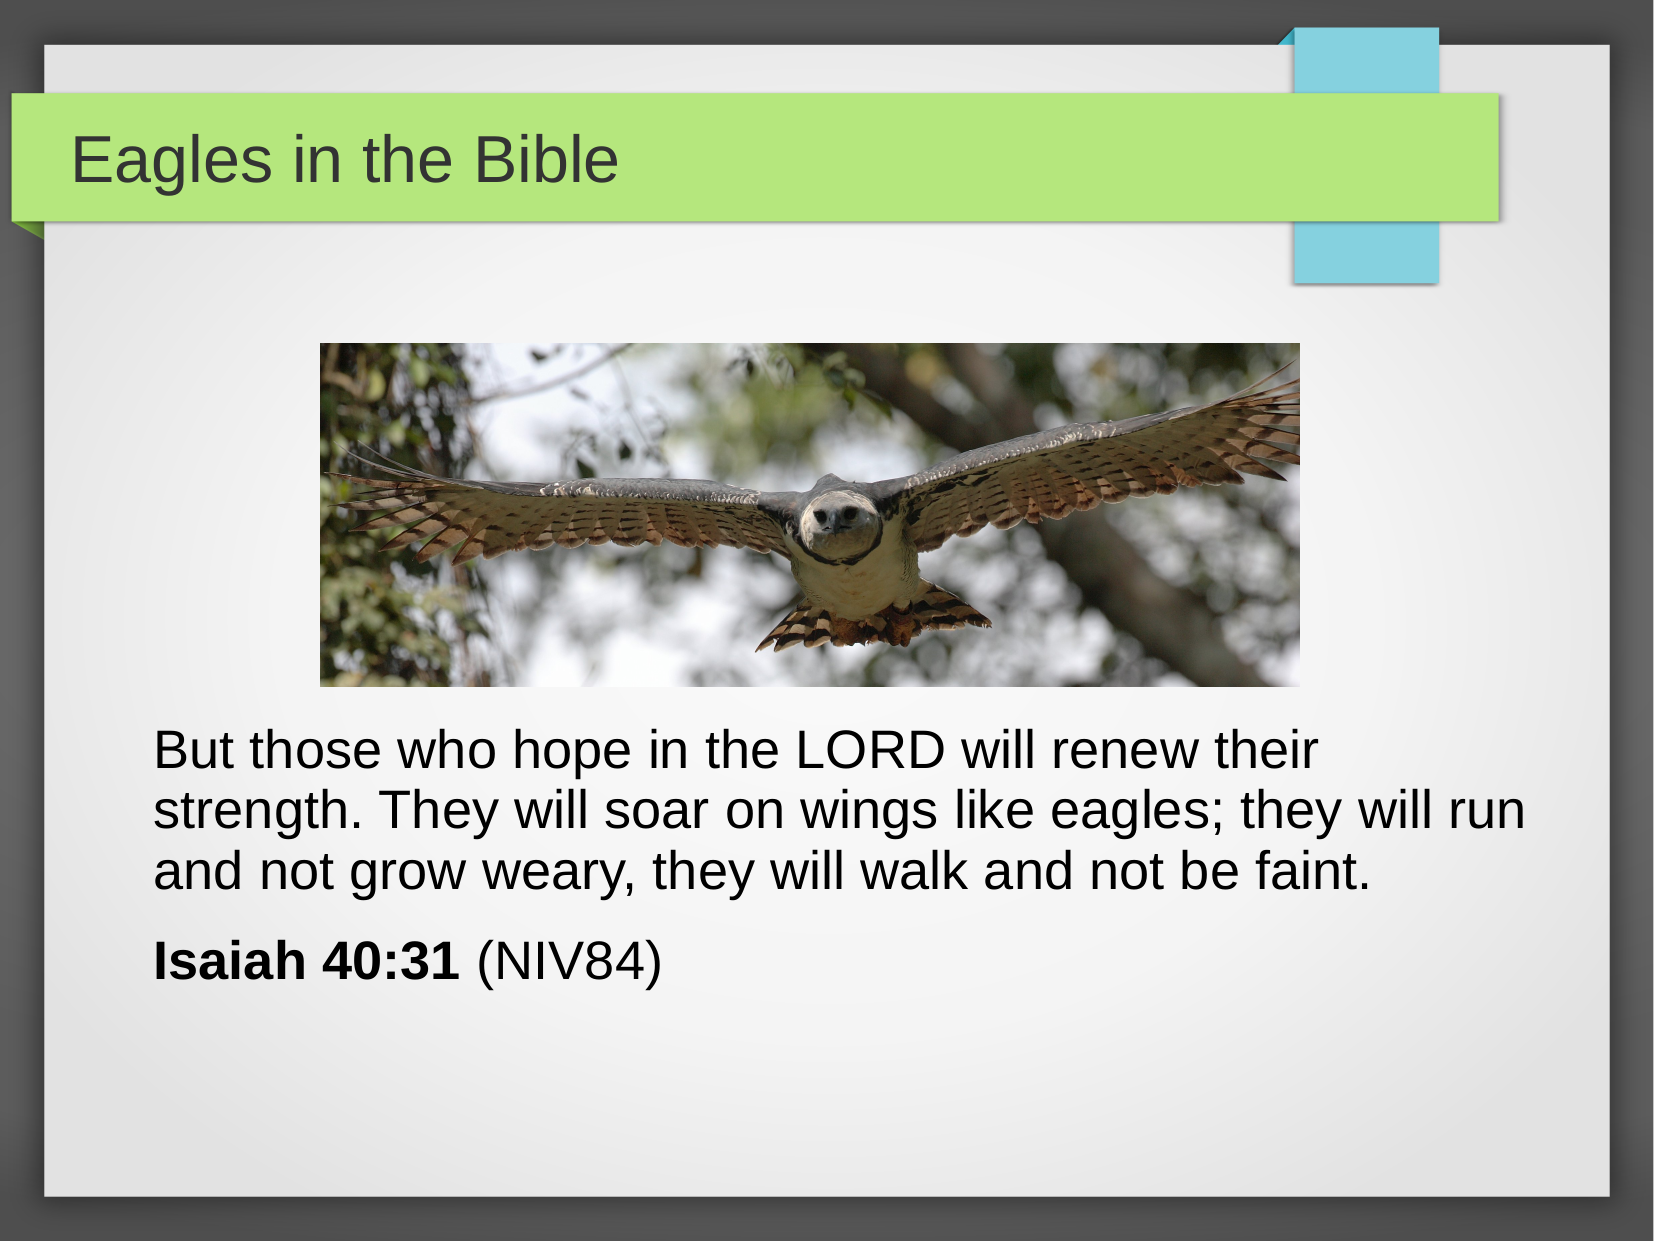

# Eagles in the Bible
But those who hope in the LORD will renew their strength. They will soar on wings like eagles; they will run and not grow weary, they will walk and not be faint.
Isaiah 40:31 (NIV84)